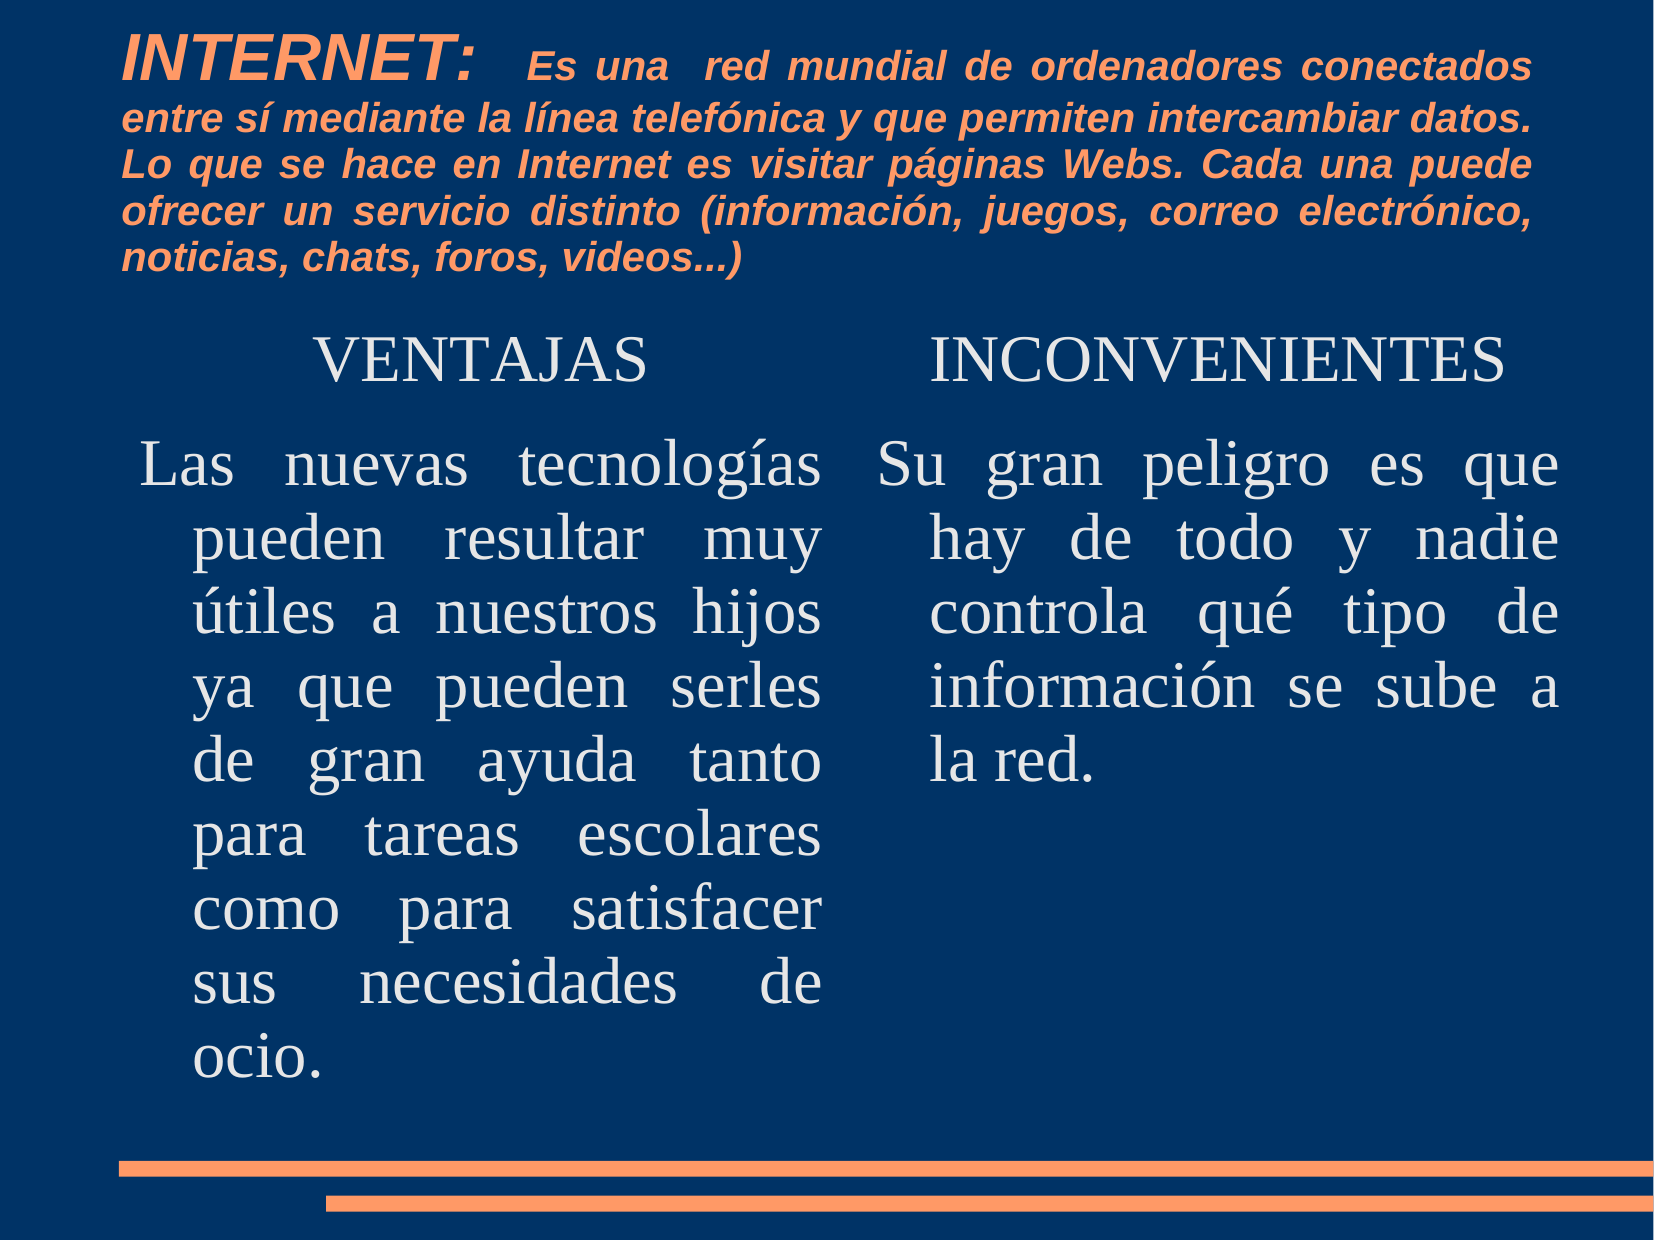

# INTERNET: Es una red mundial de ordenadores conectados entre sí mediante la línea telefónica y que permiten intercambiar datos. Lo que se hace en Internet es visitar páginas Webs. Cada una puede ofrecer un servicio distinto (información, juegos, correo electrónico, noticias, chats, foros, videos...)
VENTAJAS
Las nuevas tecnologías pueden resultar muy útiles a nuestros hijos ya que pueden serles de gran ayuda tanto para tareas escolares como para satisfacer sus necesidades de ocio.
INCONVENIENTES
Su gran peligro es que hay de todo y nadie controla qué tipo de información se sube a la red.